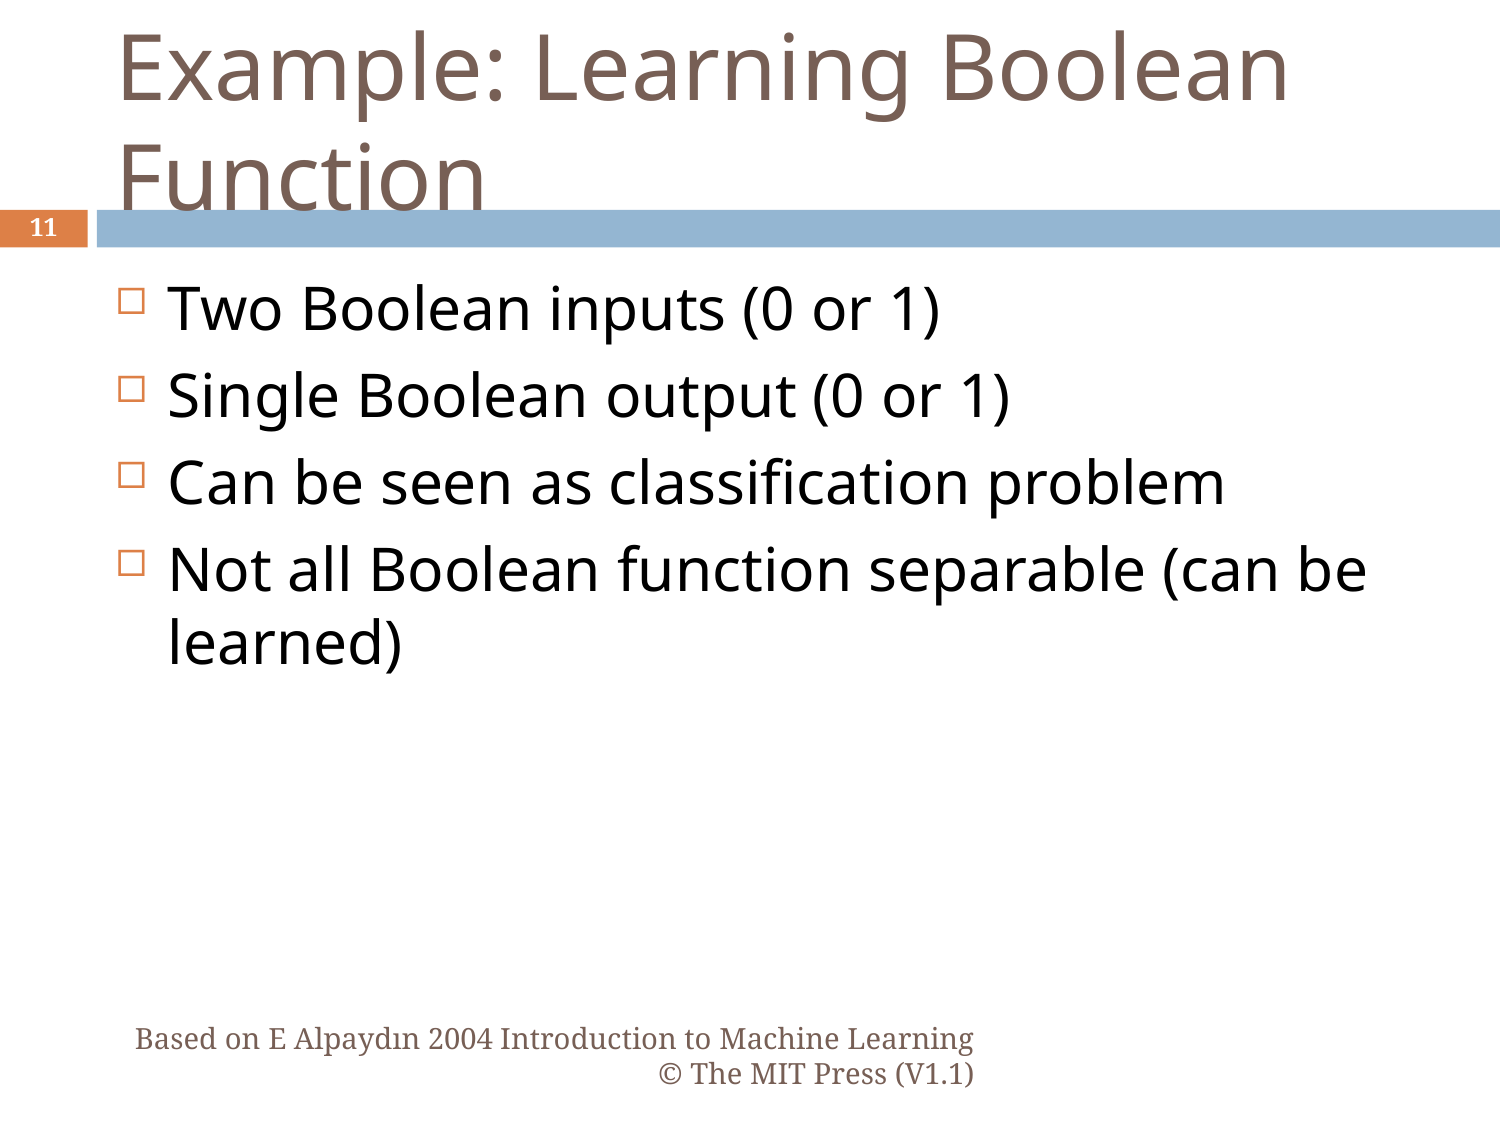

# Example: Learning Boolean Function
Two Boolean inputs (0 or 1)
Single Boolean output (0 or 1)
Can be seen as classification problem
Not all Boolean function separable (can be learned)
Based on E Alpaydın 2004 Introduction to Machine Learning © The MIT Press (V1.1)